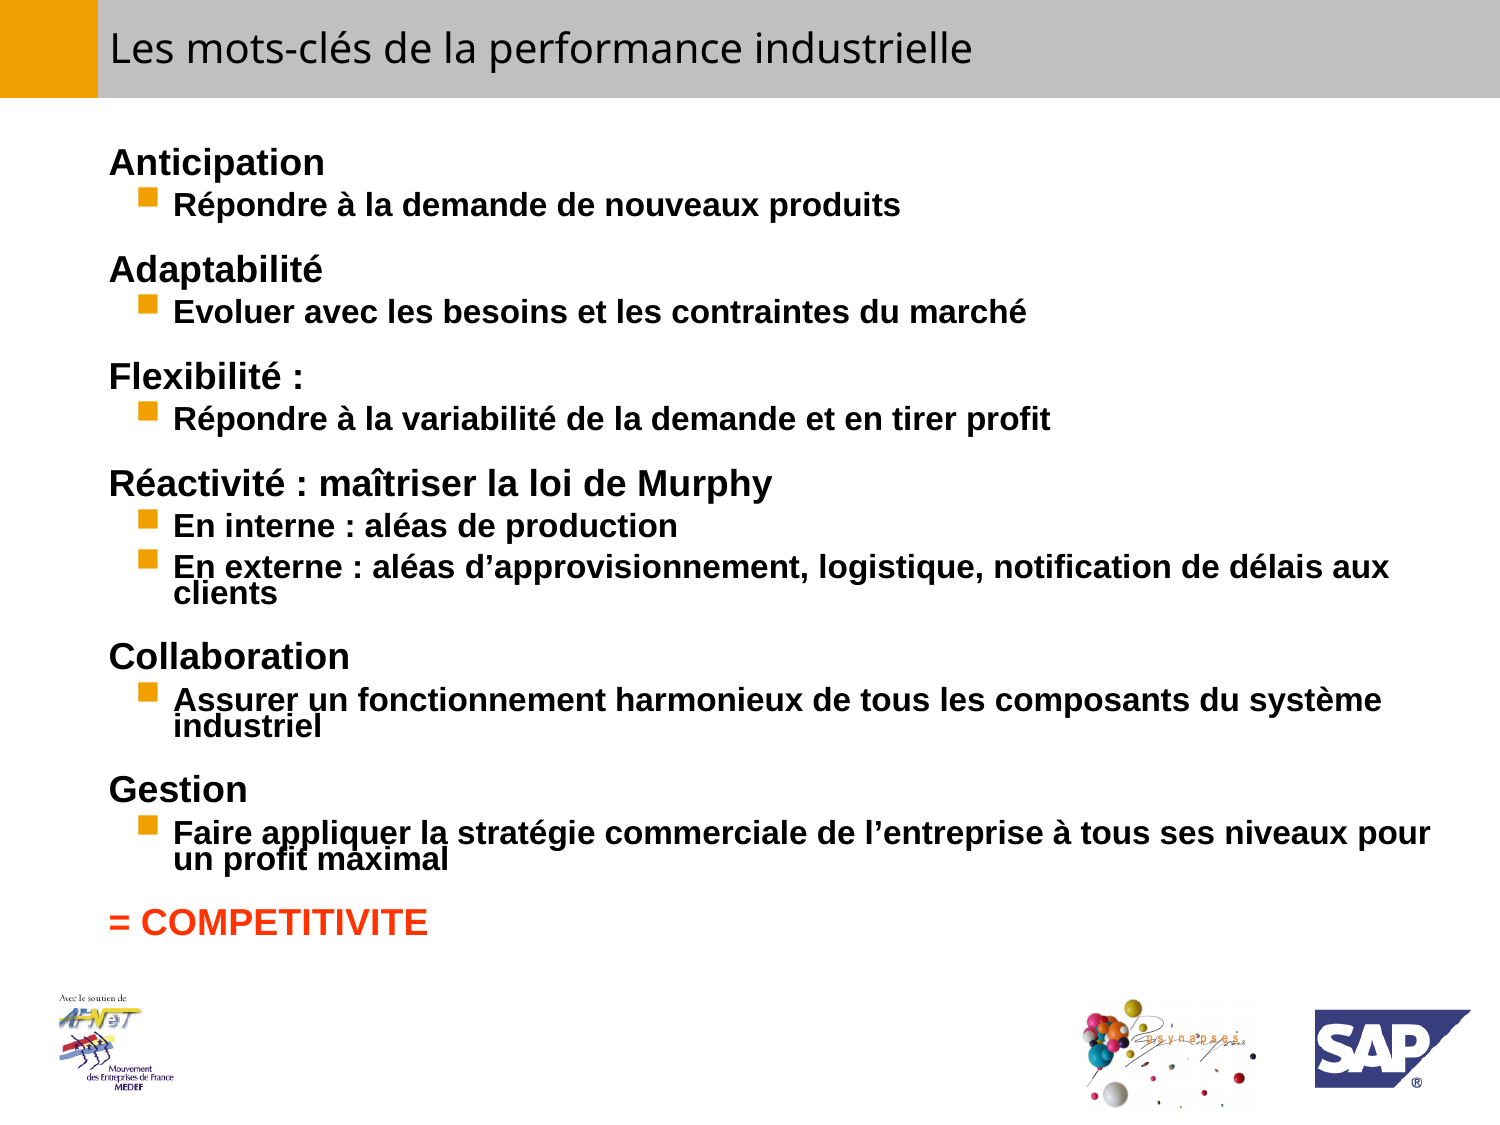

# Les mots-clés de la performance industrielle
Anticipation
Répondre à la demande de nouveaux produits
Adaptabilité
Evoluer avec les besoins et les contraintes du marché
Flexibilité :
Répondre à la variabilité de la demande et en tirer profit
Réactivité : maîtriser la loi de Murphy
En interne : aléas de production
En externe : aléas d’approvisionnement, logistique, notification de délais aux clients
Collaboration
Assurer un fonctionnement harmonieux de tous les composants du système industriel
Gestion
Faire appliquer la stratégie commerciale de l’entreprise à tous ses niveaux pour un profit maximal
= COMPETITIVITE